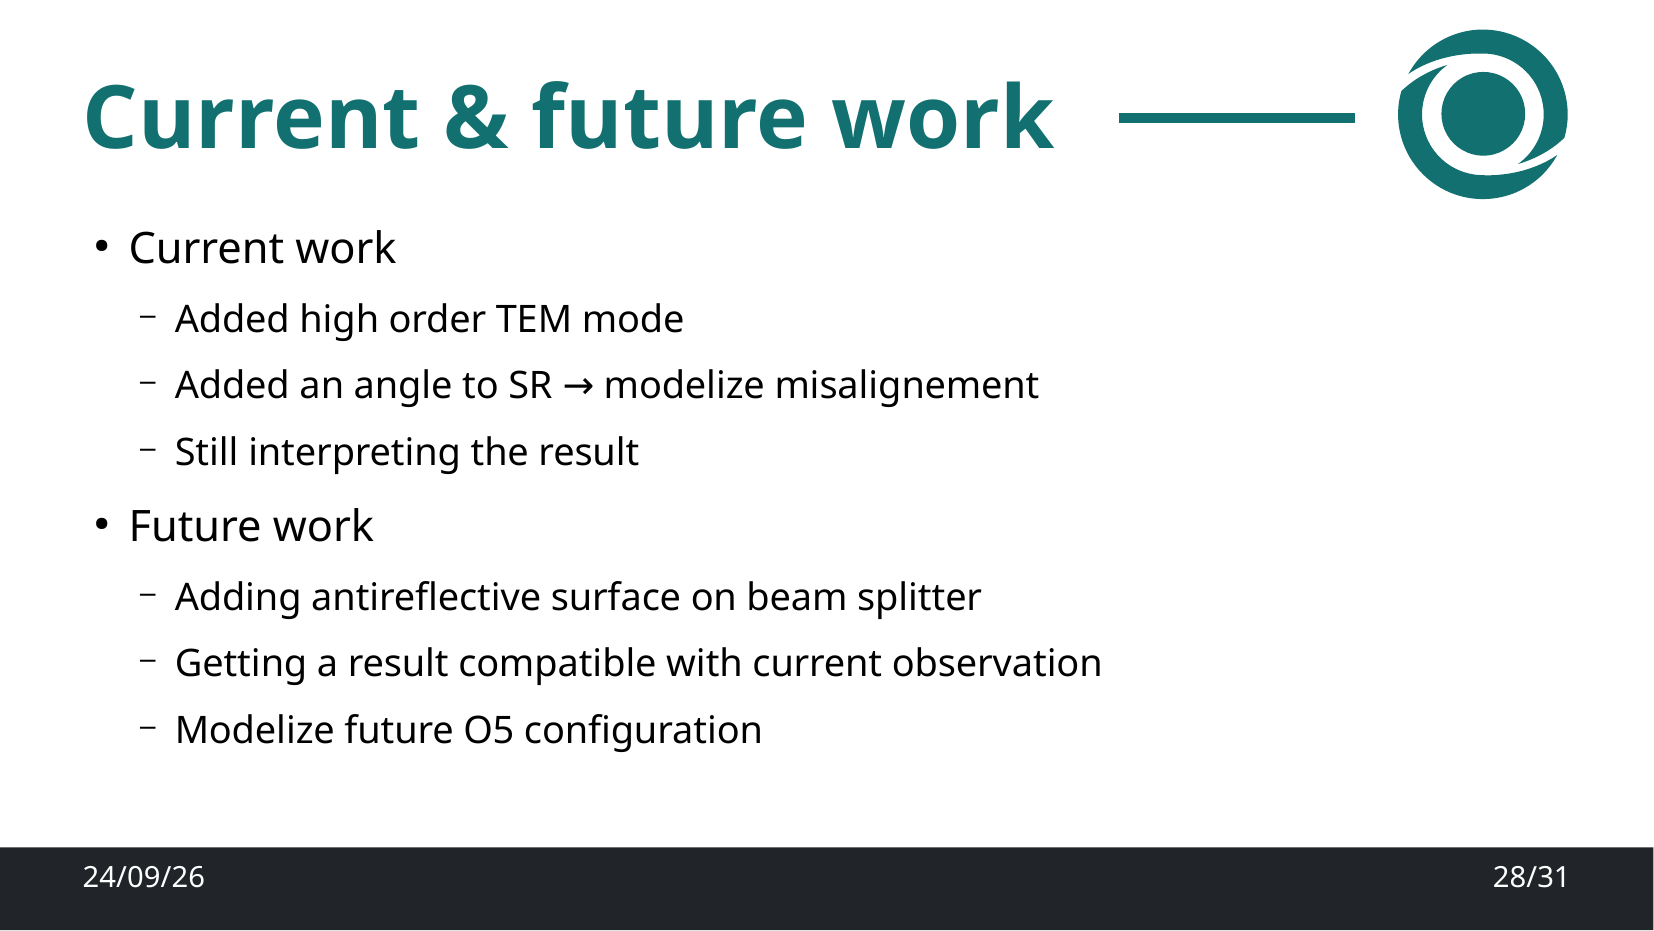

# Current & future work
Current work
Added high order TEM mode
Added an angle to SR → modelize misalignement
Still interpreting the result
Future work
Adding antireflective surface on beam splitter
Getting a result compatible with current observation
Modelize future O5 configuration
28